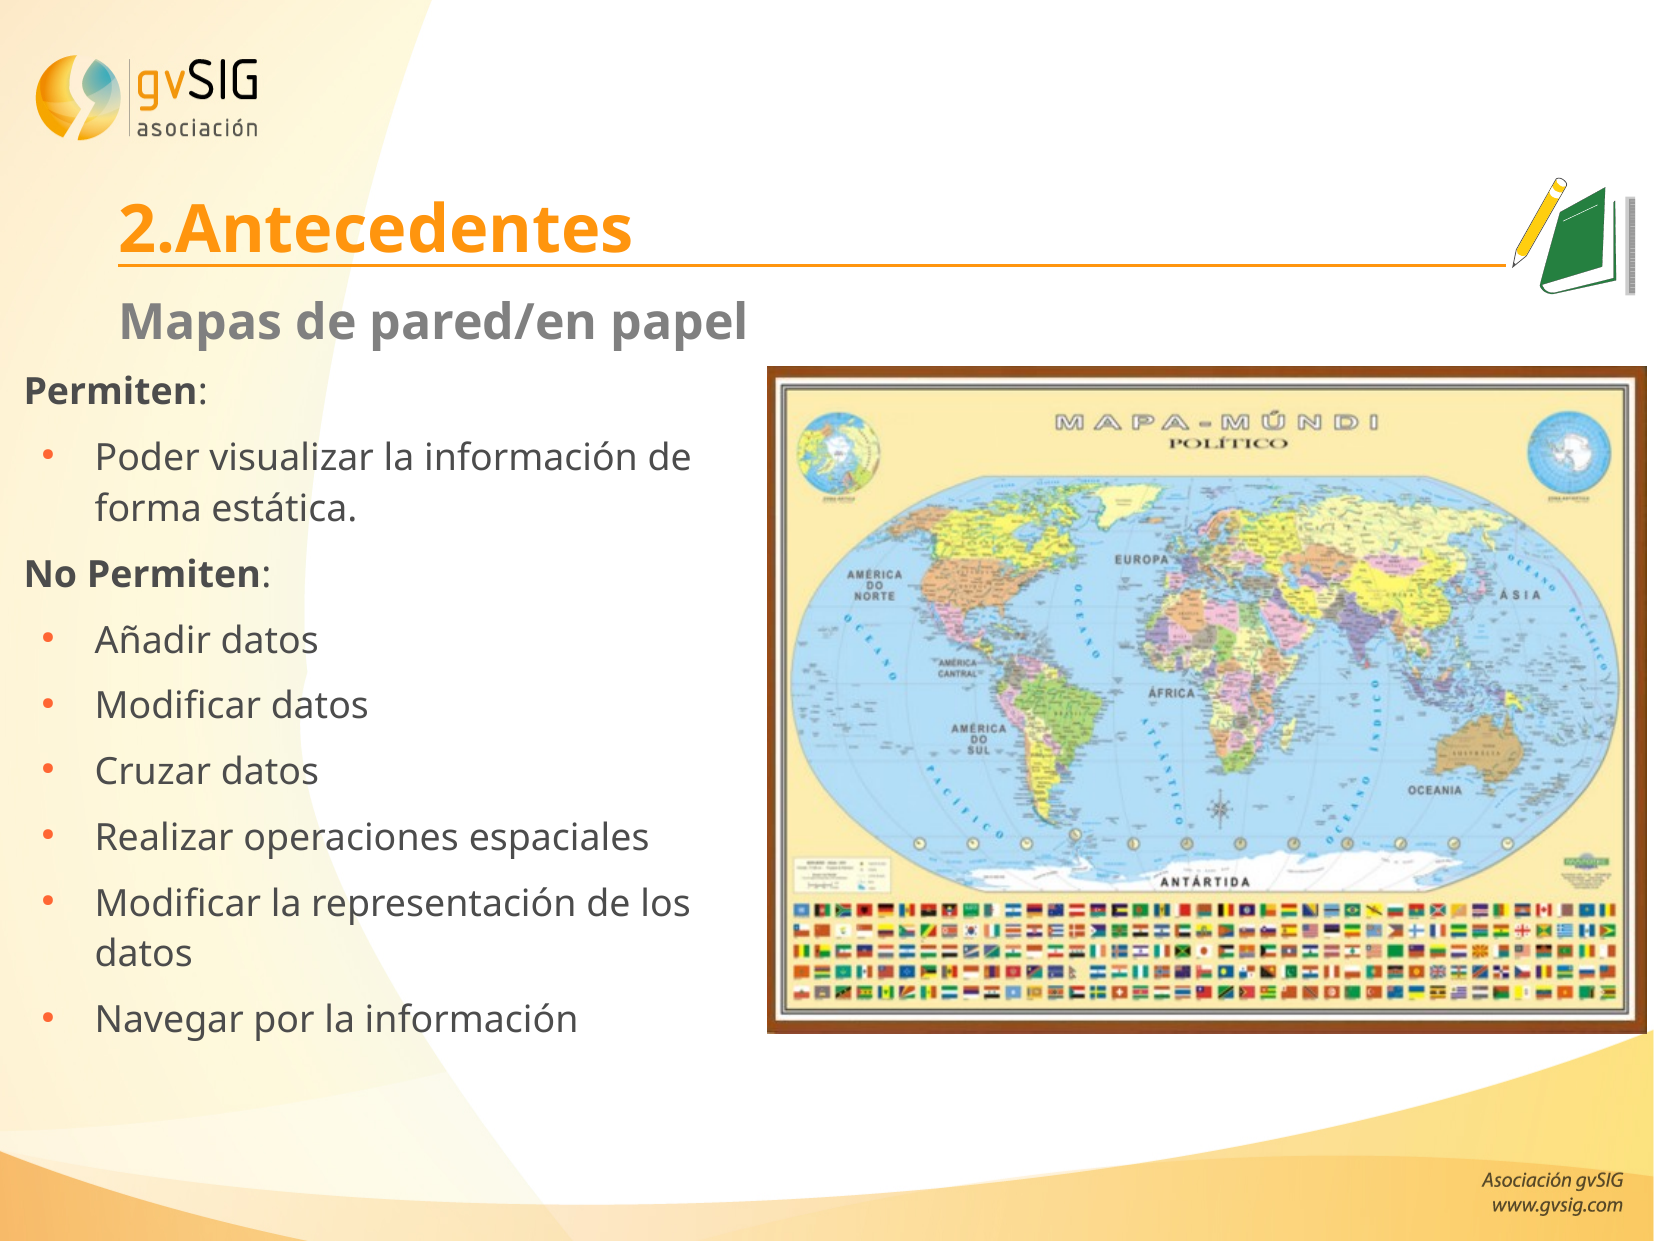

# 2.Antecedentes
Mapas de pared/en papel
Permiten:
Poder visualizar la información de forma estática.
No Permiten:
Añadir datos
Modificar datos
Cruzar datos
Realizar operaciones espaciales
Modificar la representación de los datos
Navegar por la información